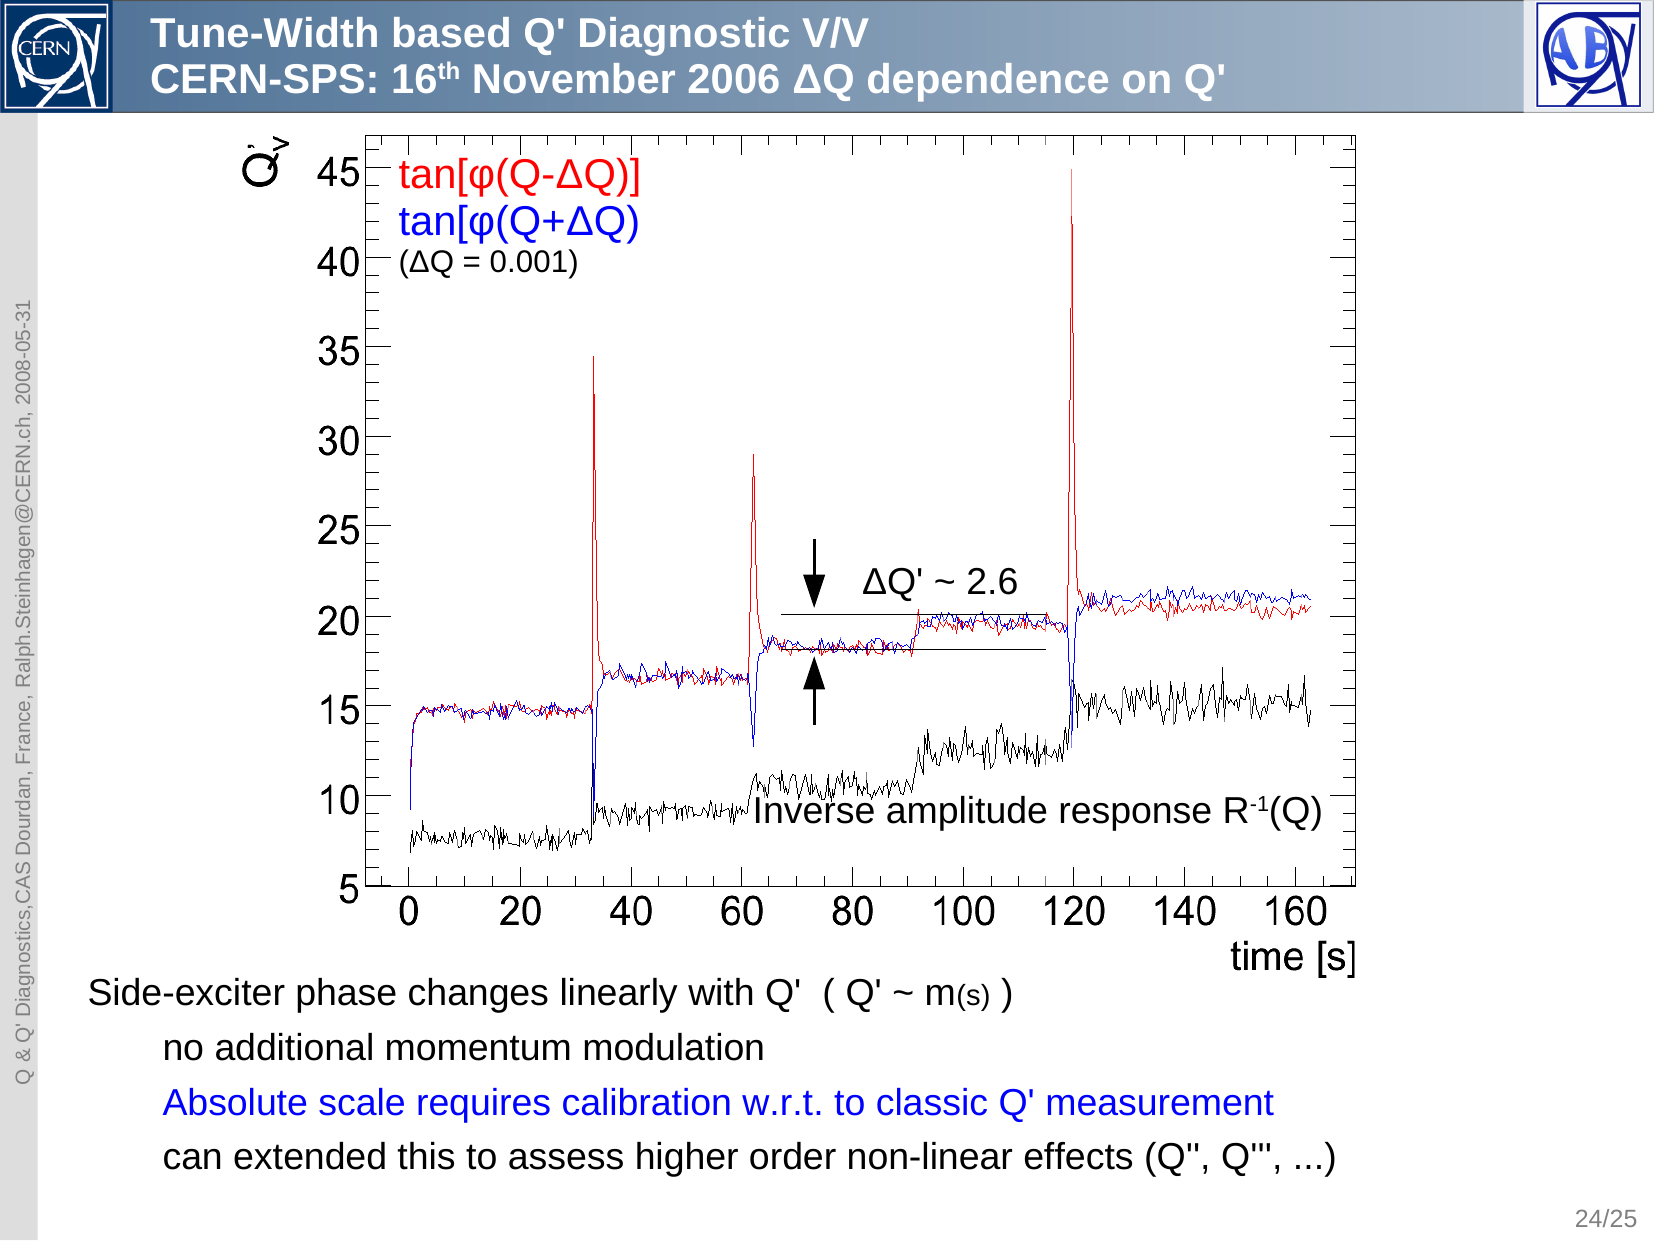

# Tune-Width based Q' Diagnostic V/V CERN-SPS: 16th November 2006 ΔQ dependence on Q'
tan[φ(Q-ΔQ)]
tan[φ(Q+ΔQ)
(ΔQ = 0.001)
ΔQ' ~ 2.6
Inverse amplitude response R-1(Q)
Side-exciter phase changes linearly with Q' ( Q' ~ m(s) )
no additional momentum modulation
Absolute scale requires calibration w.r.t. to classic Q' measurement
can extended this to assess higher order non-linear effects (Q'', Q''', ...)